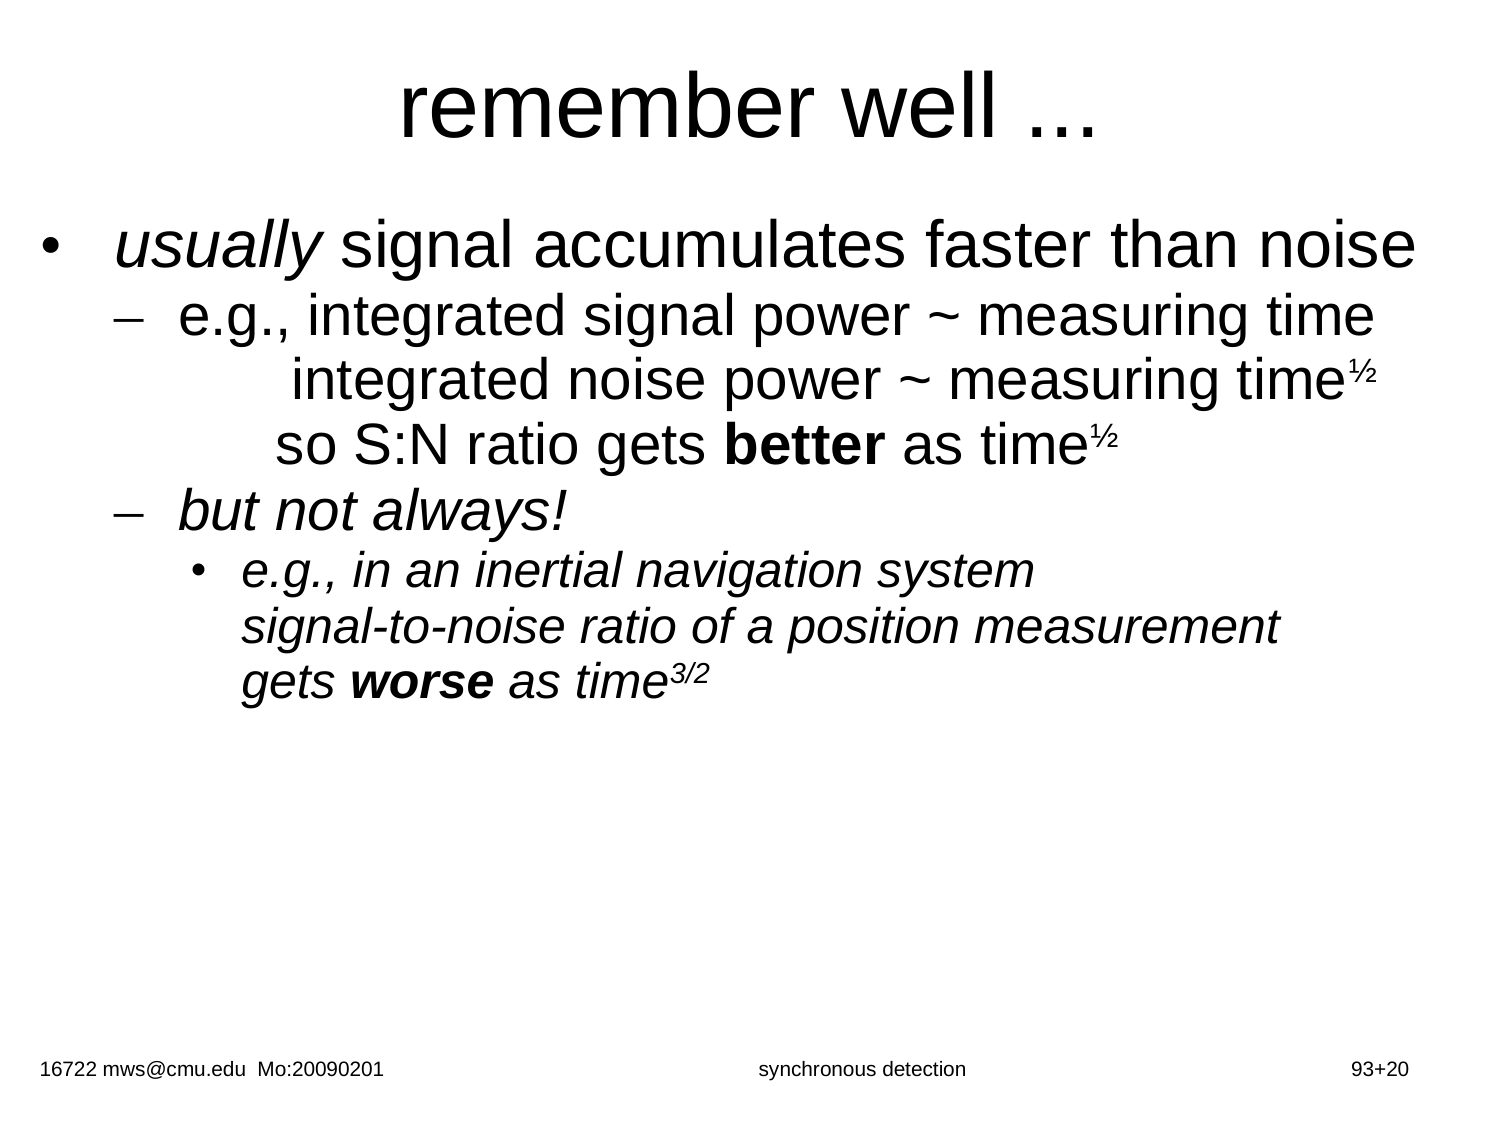

remember well ...
# usually signal accumulates faster than noise
 e.g., integrated signal power ~ measuring time
 integrated noise power ~ measuring time½
 so S:N ratio gets better as time½
 but not always!
 e.g., in an inertial navigation system
 signal-to-noise ratio of a position measurement
 gets worse as time3/2
16722 mws@cmu.edu Mo:20090201
synchronous detection
20